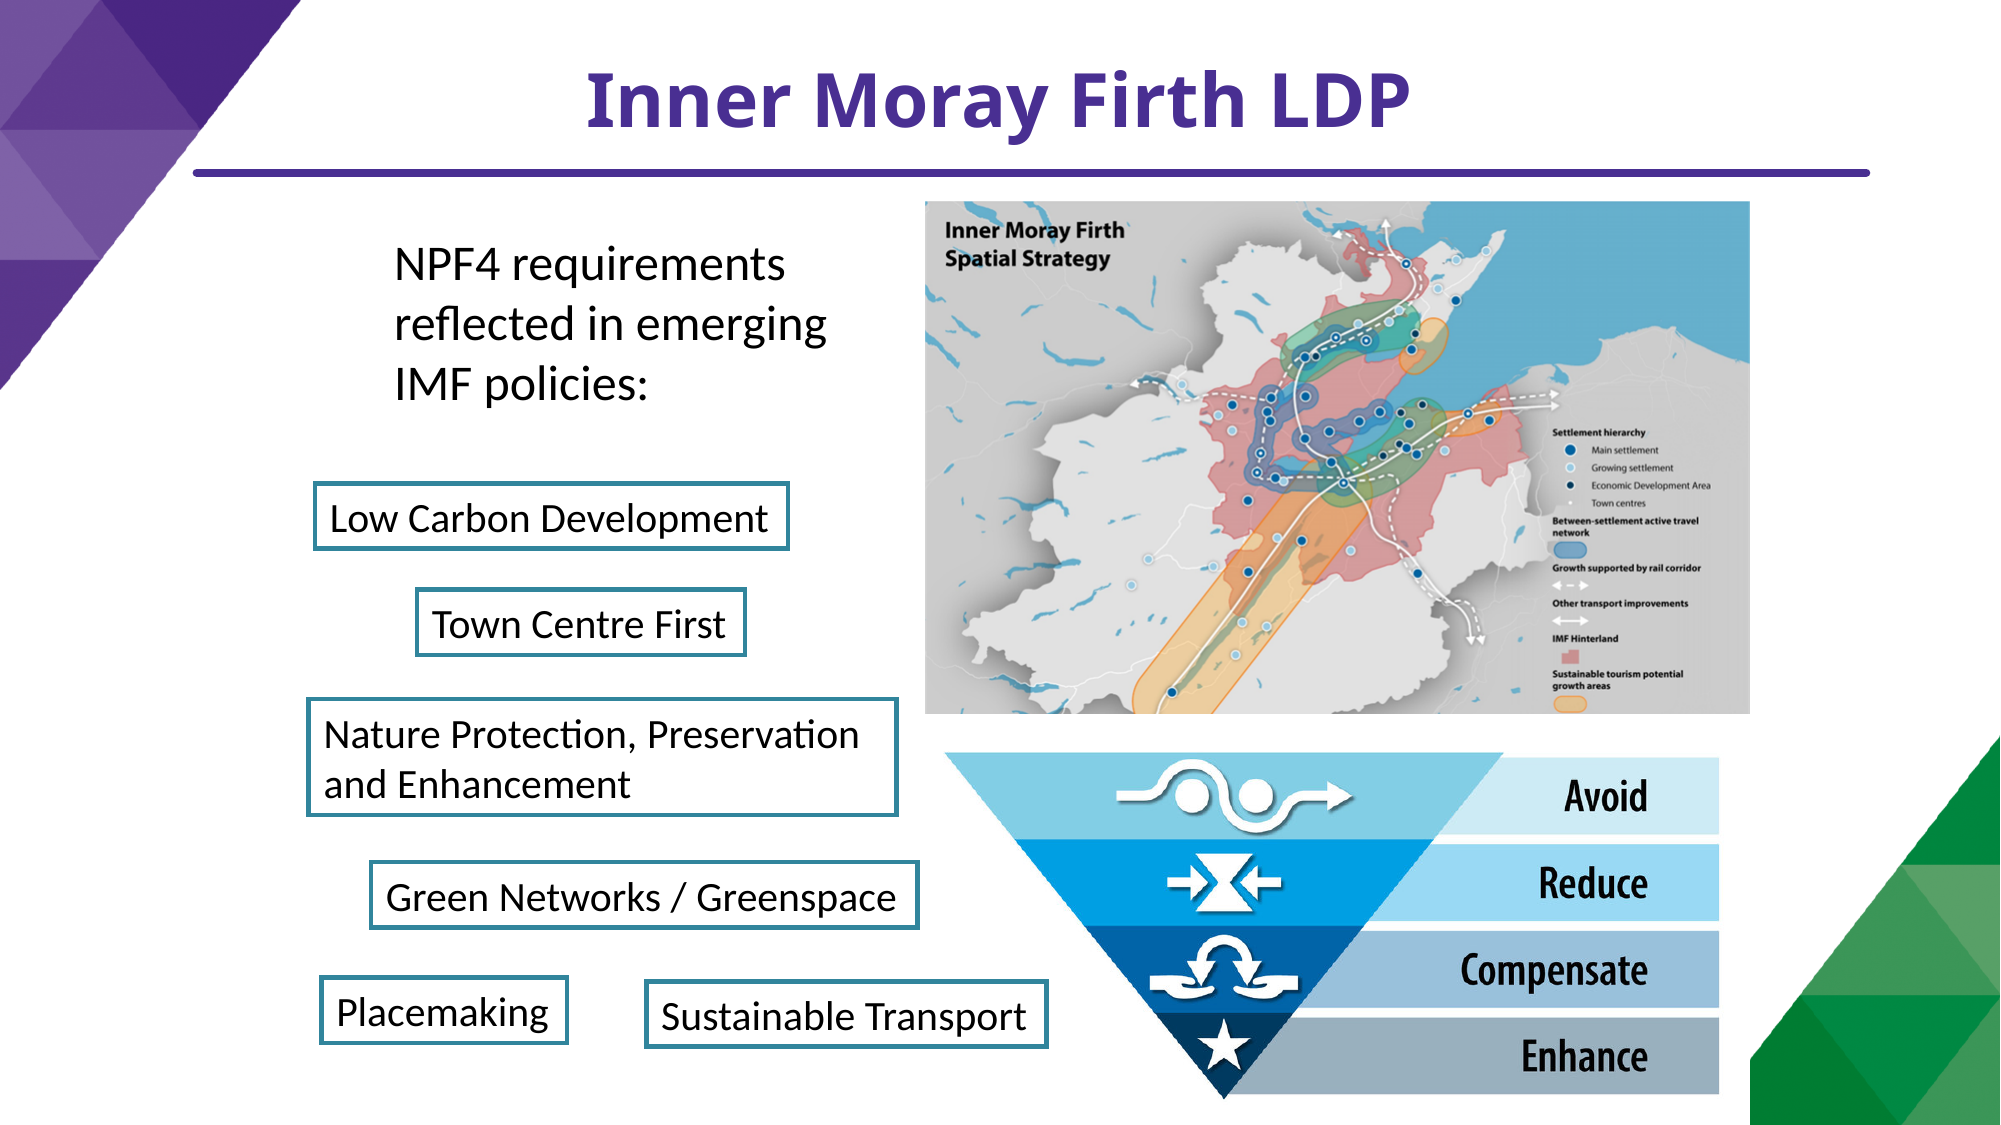

# Inner Moray Firth LDP
NPF4 requirements reflected in emerging IMF policies:
Low Carbon Development
Town Centre First
Nature Protection, Preservation and Enhancement
Green Networks / Greenspace
Placemaking
Sustainable Transport